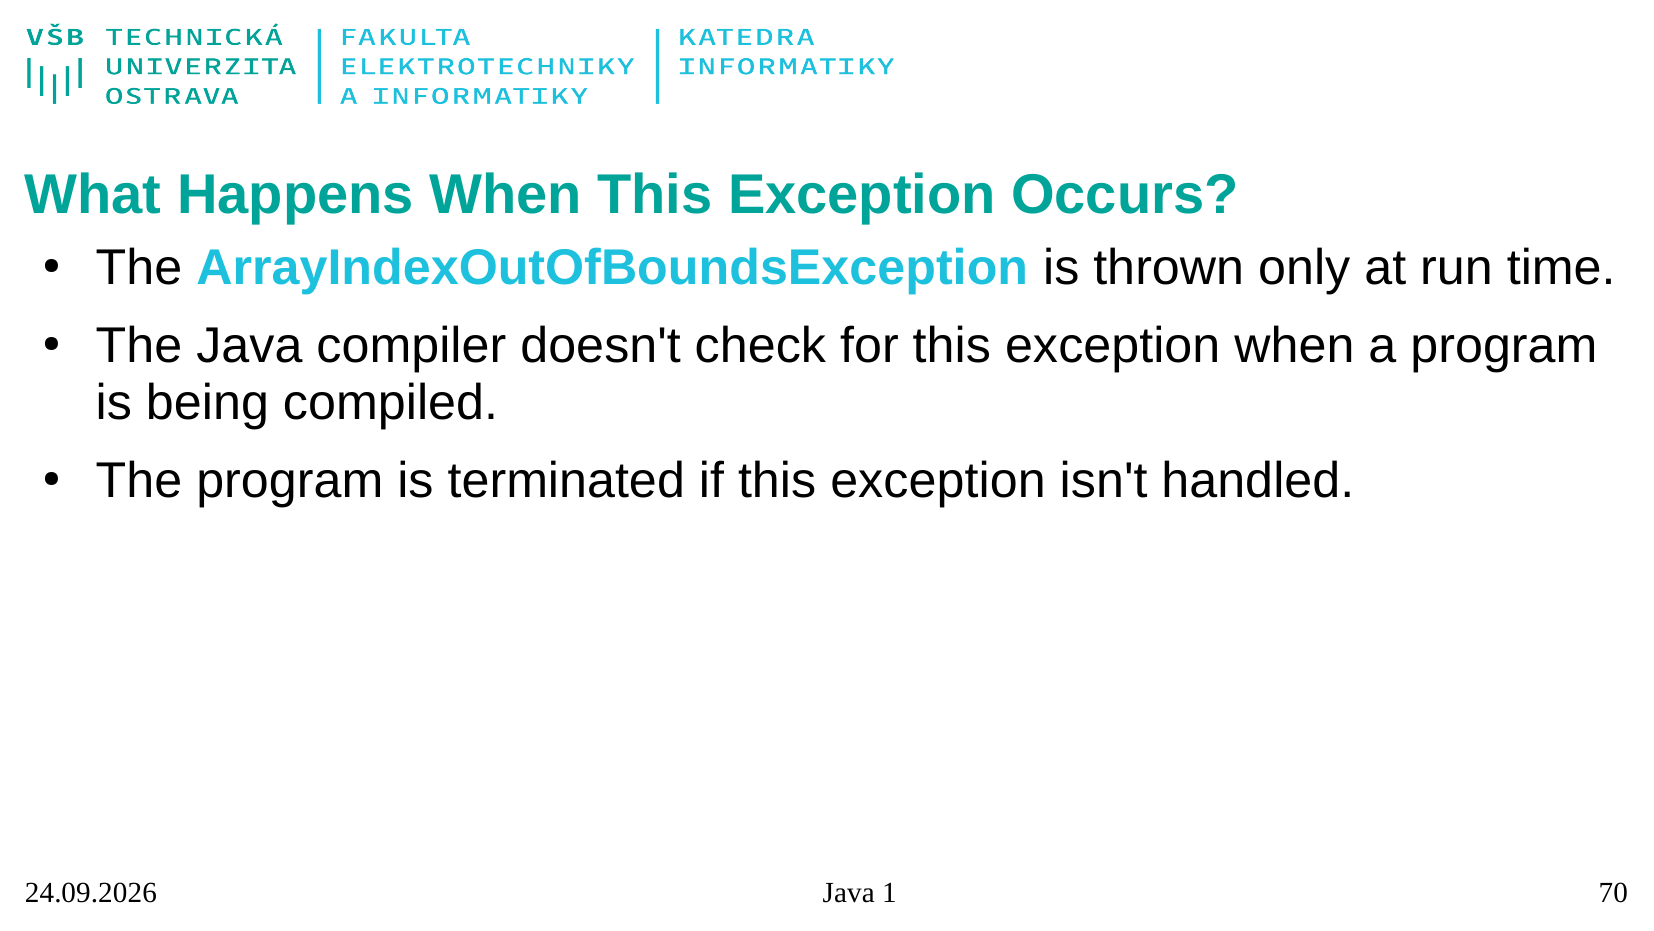

# What Happens When This Exception Occurs?
The ArrayIndexOutOfBoundsException is thrown only at run time.
The Java compiler doesn't check for this exception when a program is being compiled.
The program is terminated if this exception isn't handled.
Java 1
70